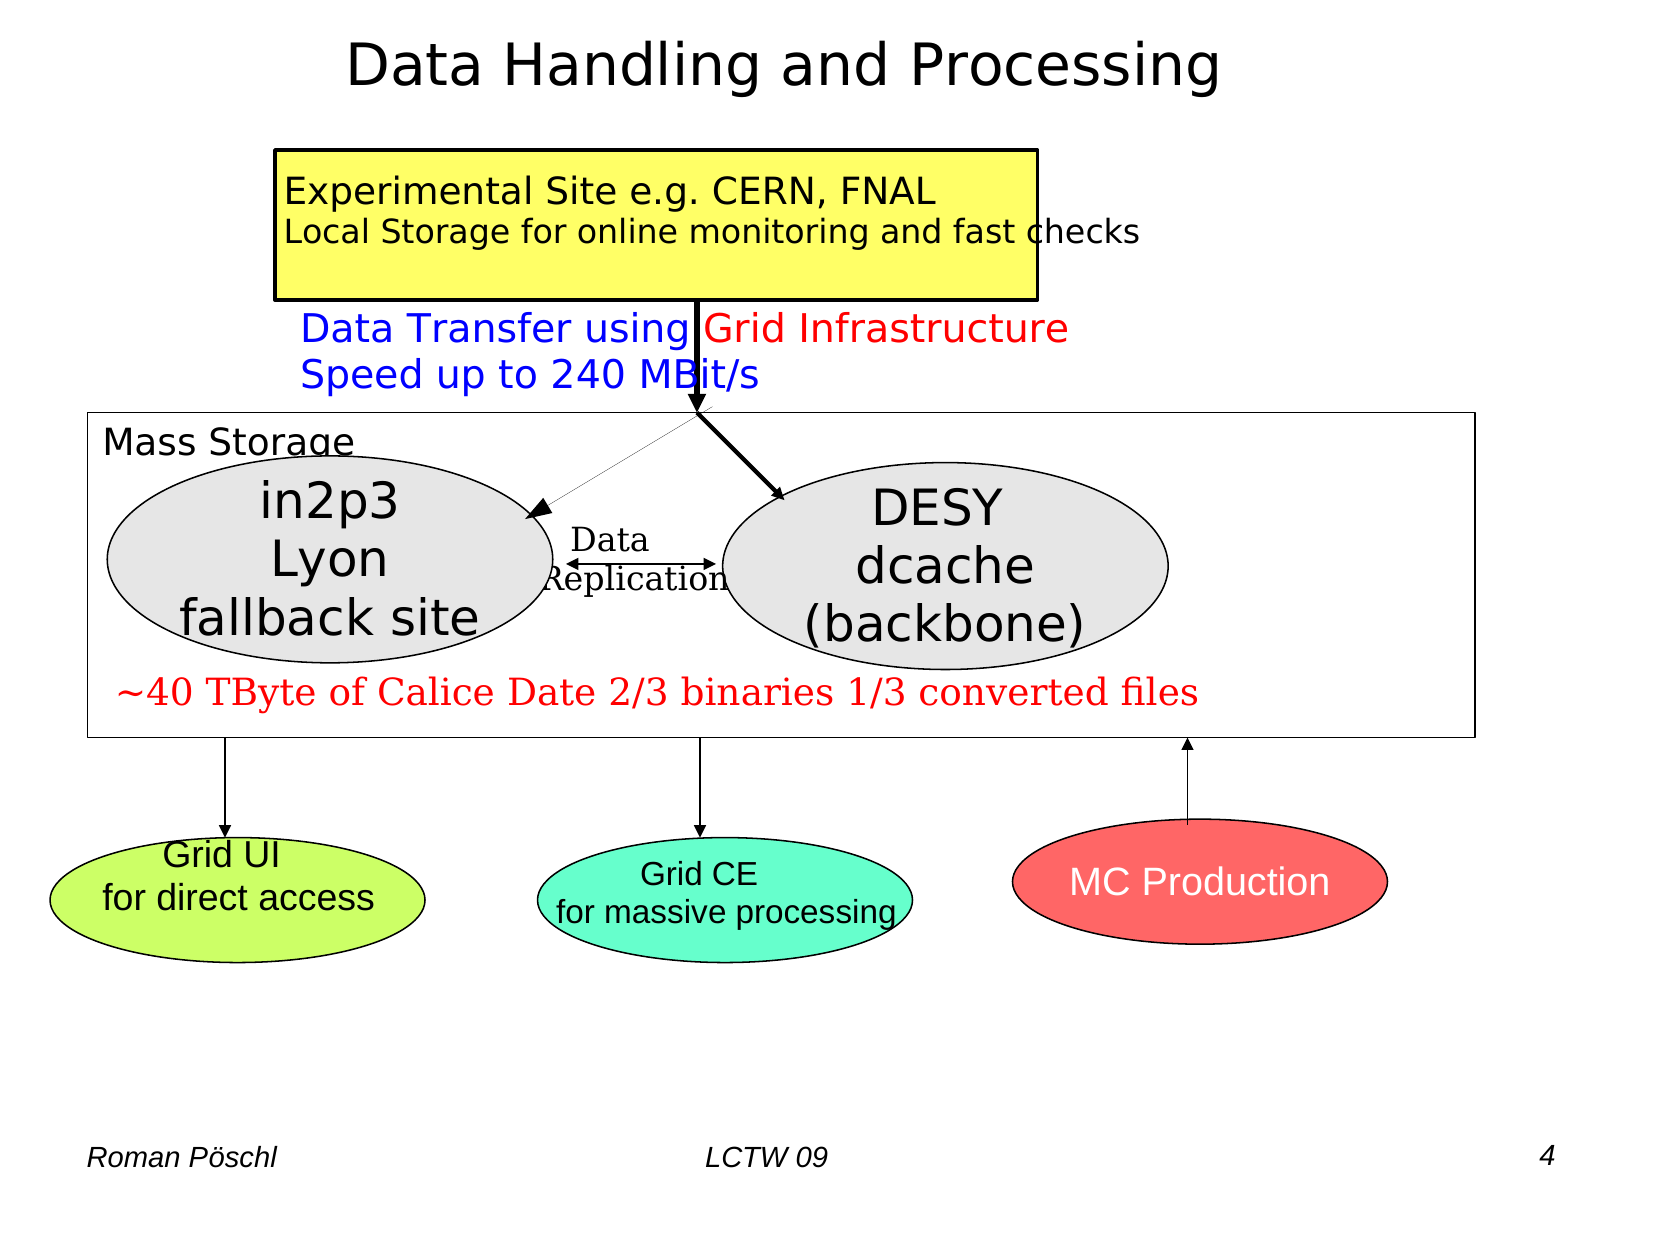

# Data Handling and Processing
Experimental Site e.g. CERN, FNAL
Local Storage for online monitoring and fast checks
Data Transfer using Grid Infrastructure
Speed up to 240 MBit/s
Mass Storage
in2p3
Lyon
fallback site
DESY
dcache
(backbone)
 Data
Replication
~40 TByte of Calice Date 2/3 binaries 1/3 converted files
 Grid UI
for direct access
MC Production
 Grid CE
for massive processing